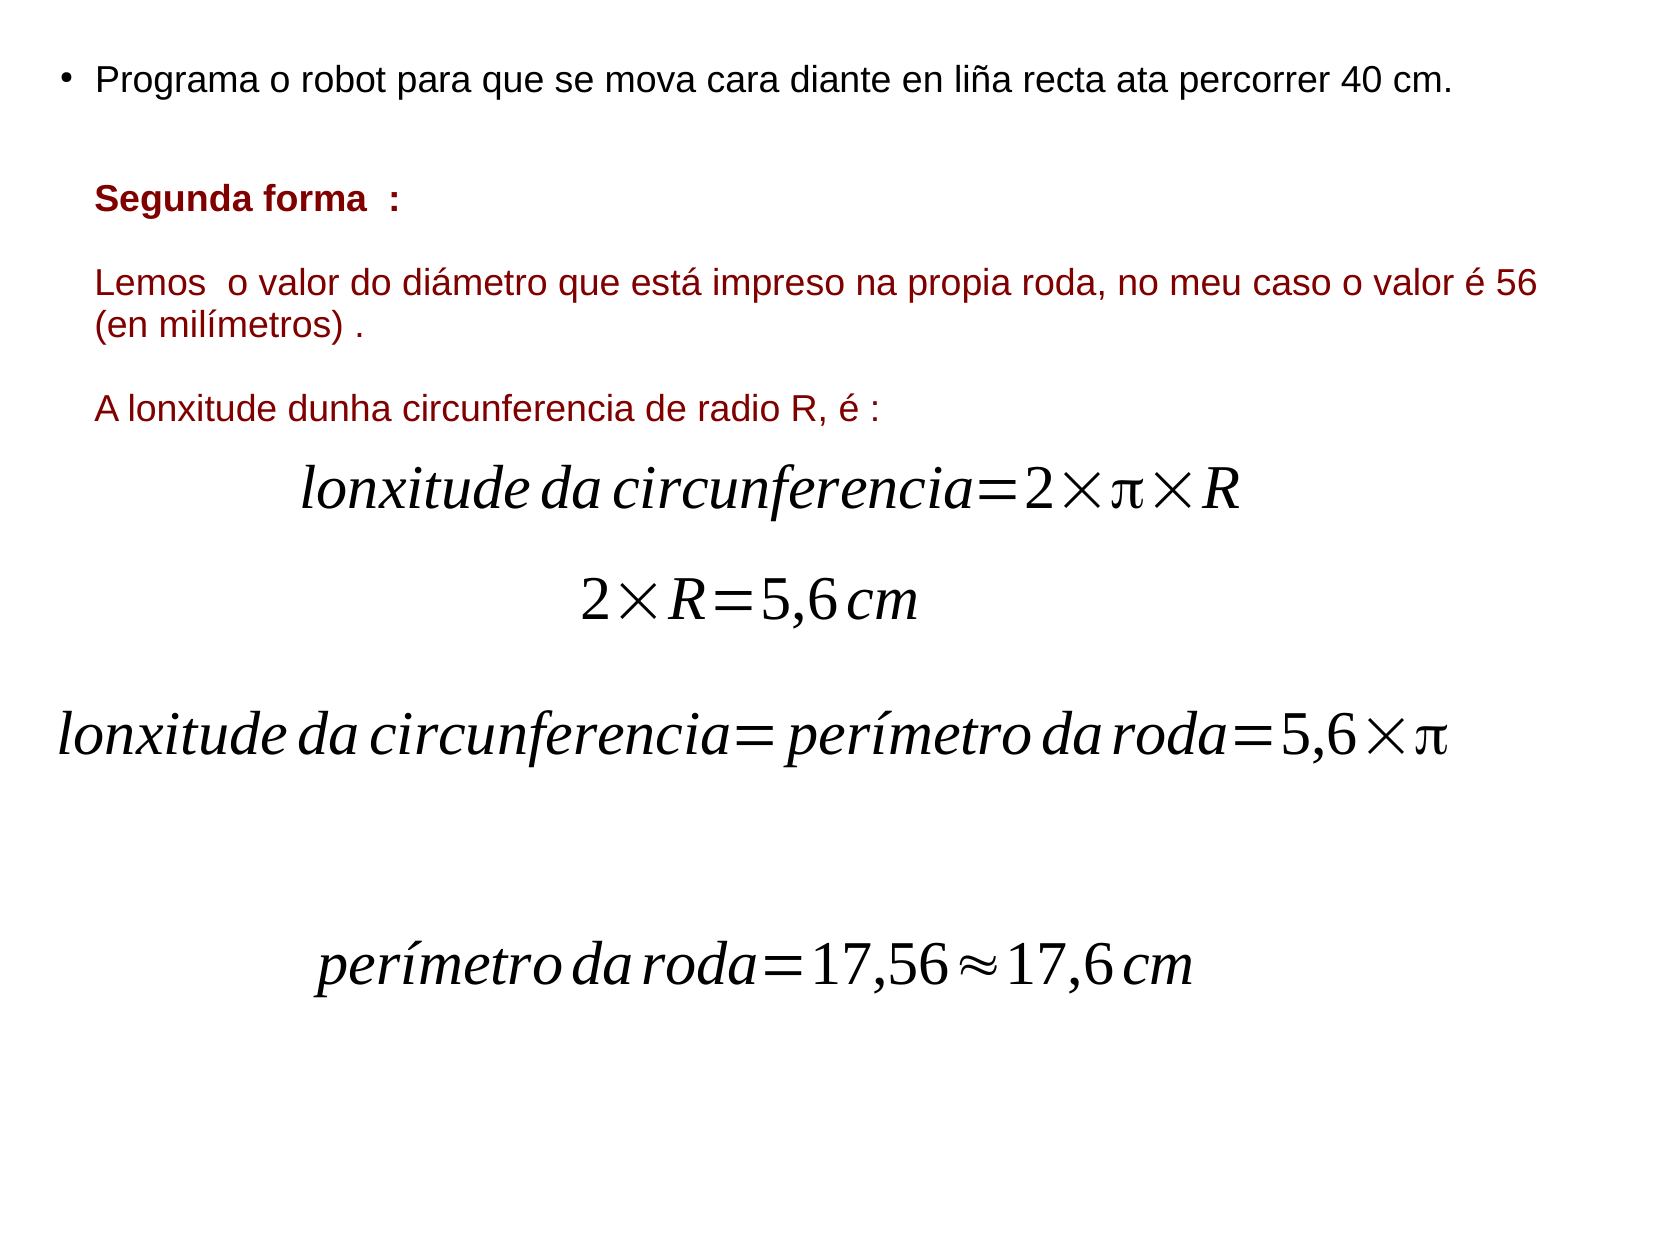

Programa o robot para que se mova cara diante en liña recta ata percorrer 40 cm.
Segunda forma :
Lemos o valor do diámetro que está impreso na propia roda, no meu caso o valor é 56 (en milímetros) .
A lonxitude dunha circunferencia de radio R, é :